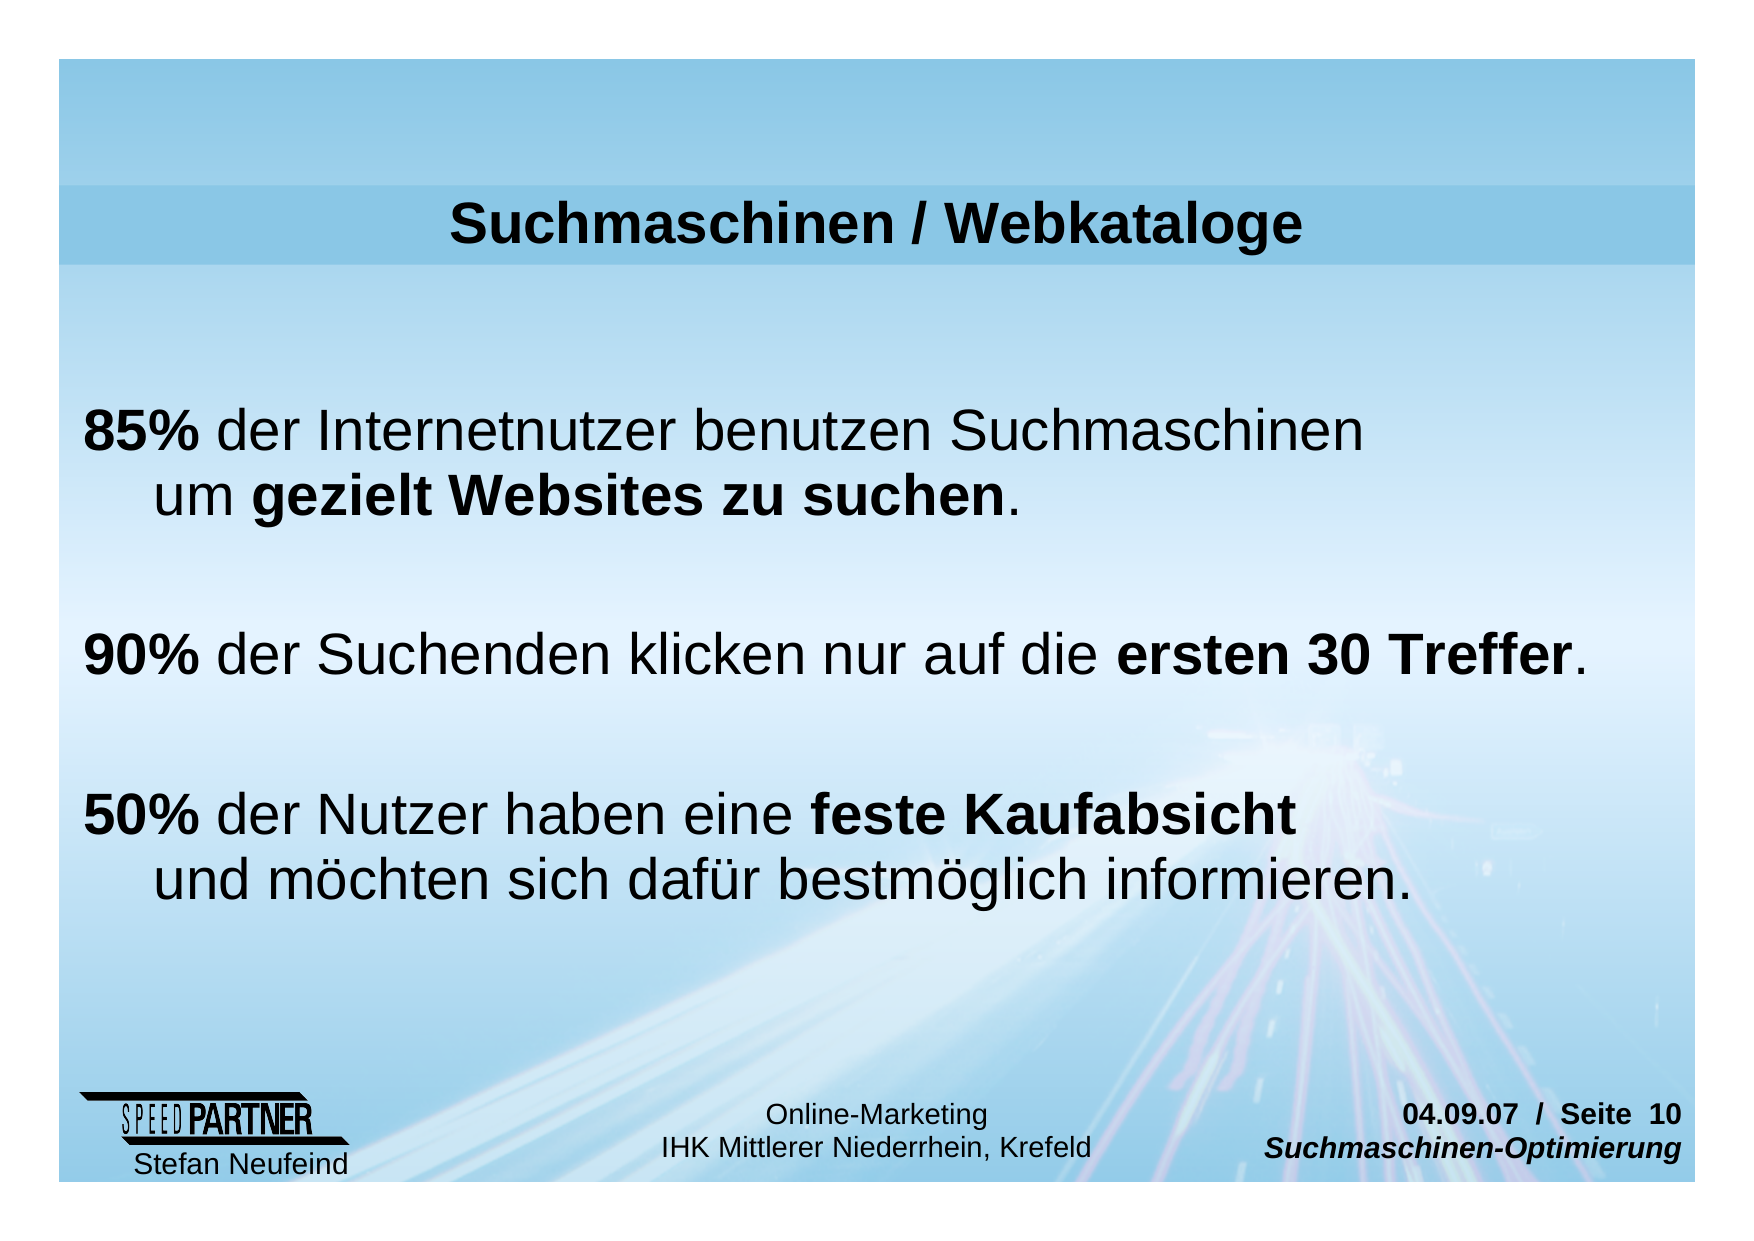

# Suchmaschinen / Webkataloge
85% der Internetnutzer benutzen Suchmaschinen
um gezielt Websites zu suchen.
90% der Suchenden klicken nur auf die ersten 30 Treffer.
50% der Nutzer haben eine feste Kaufabsicht
und möchten sich dafür bestmöglich informieren.